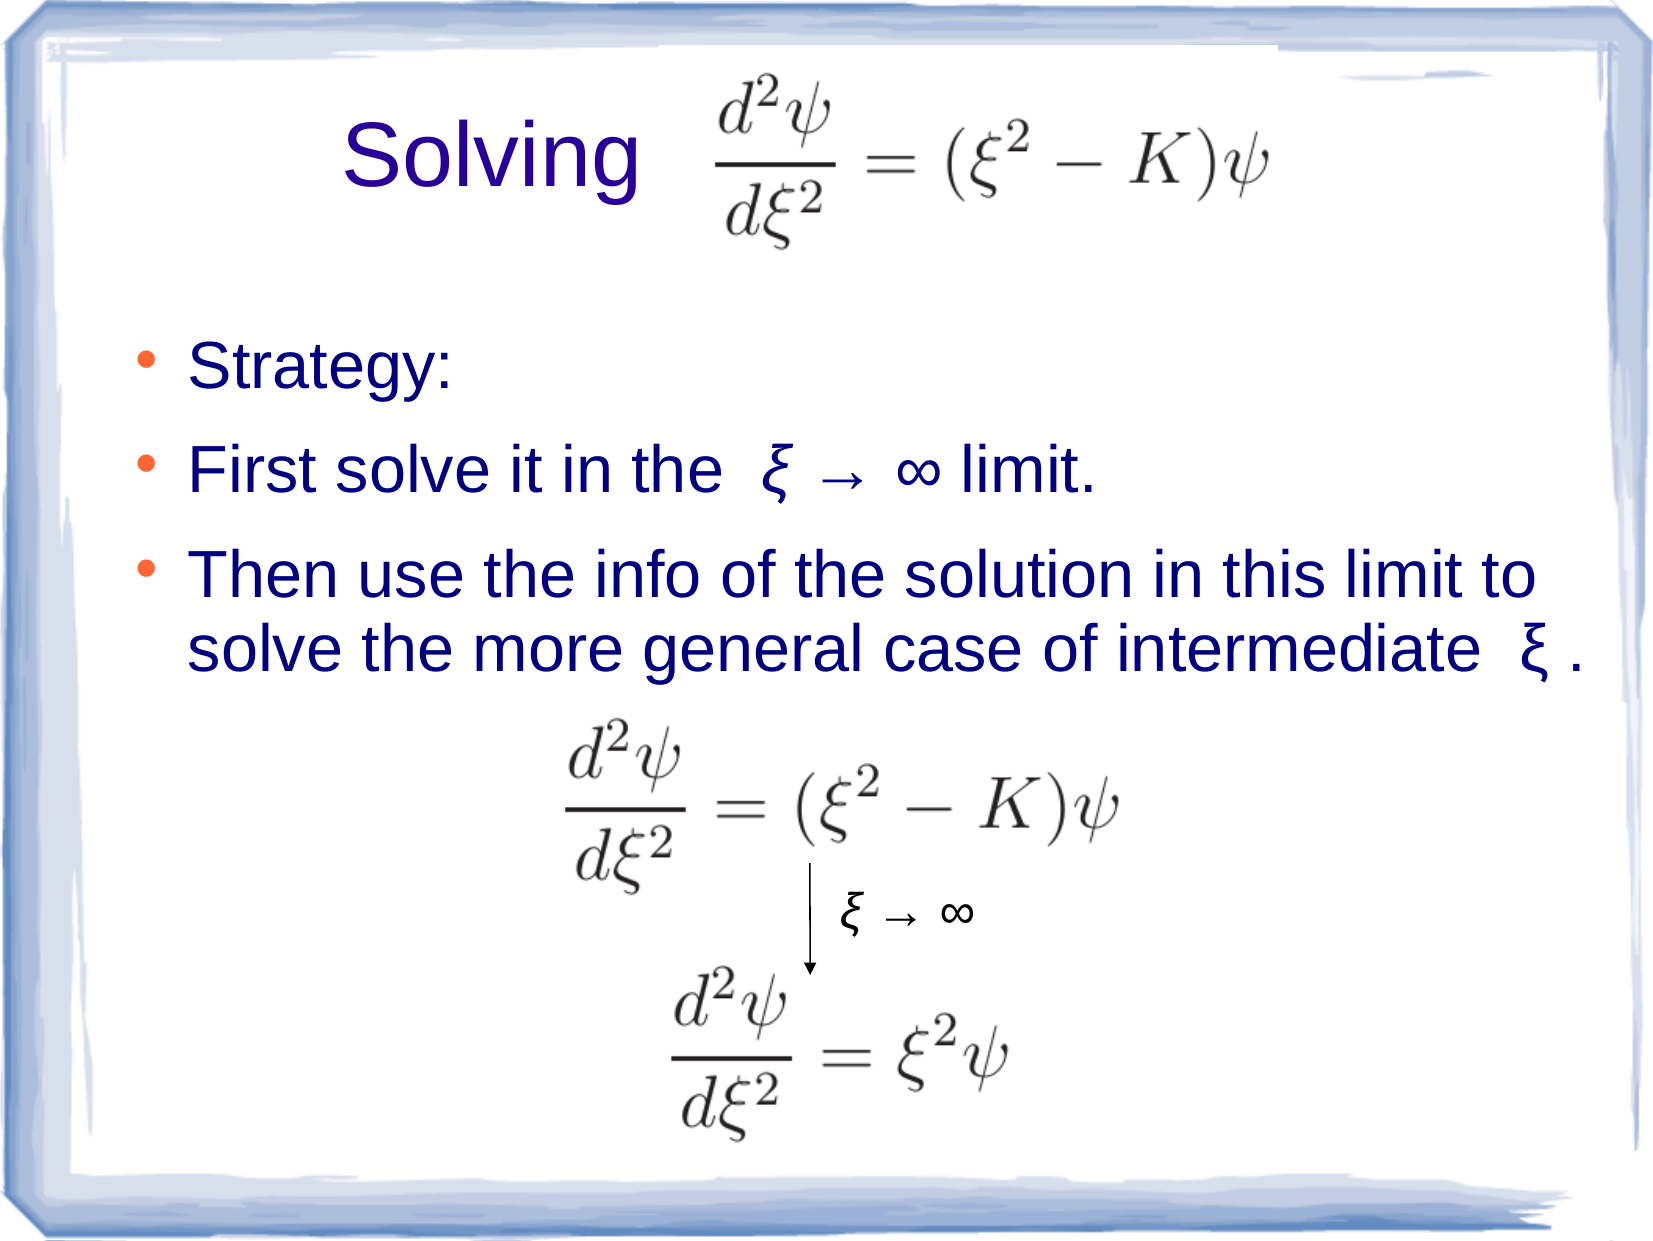

# Solving
Strategy:
First solve it in the ξ → ∞ limit.
Then use the info of the solution in this limit to solve the more general case of intermediate ξ .
ξ → ∞